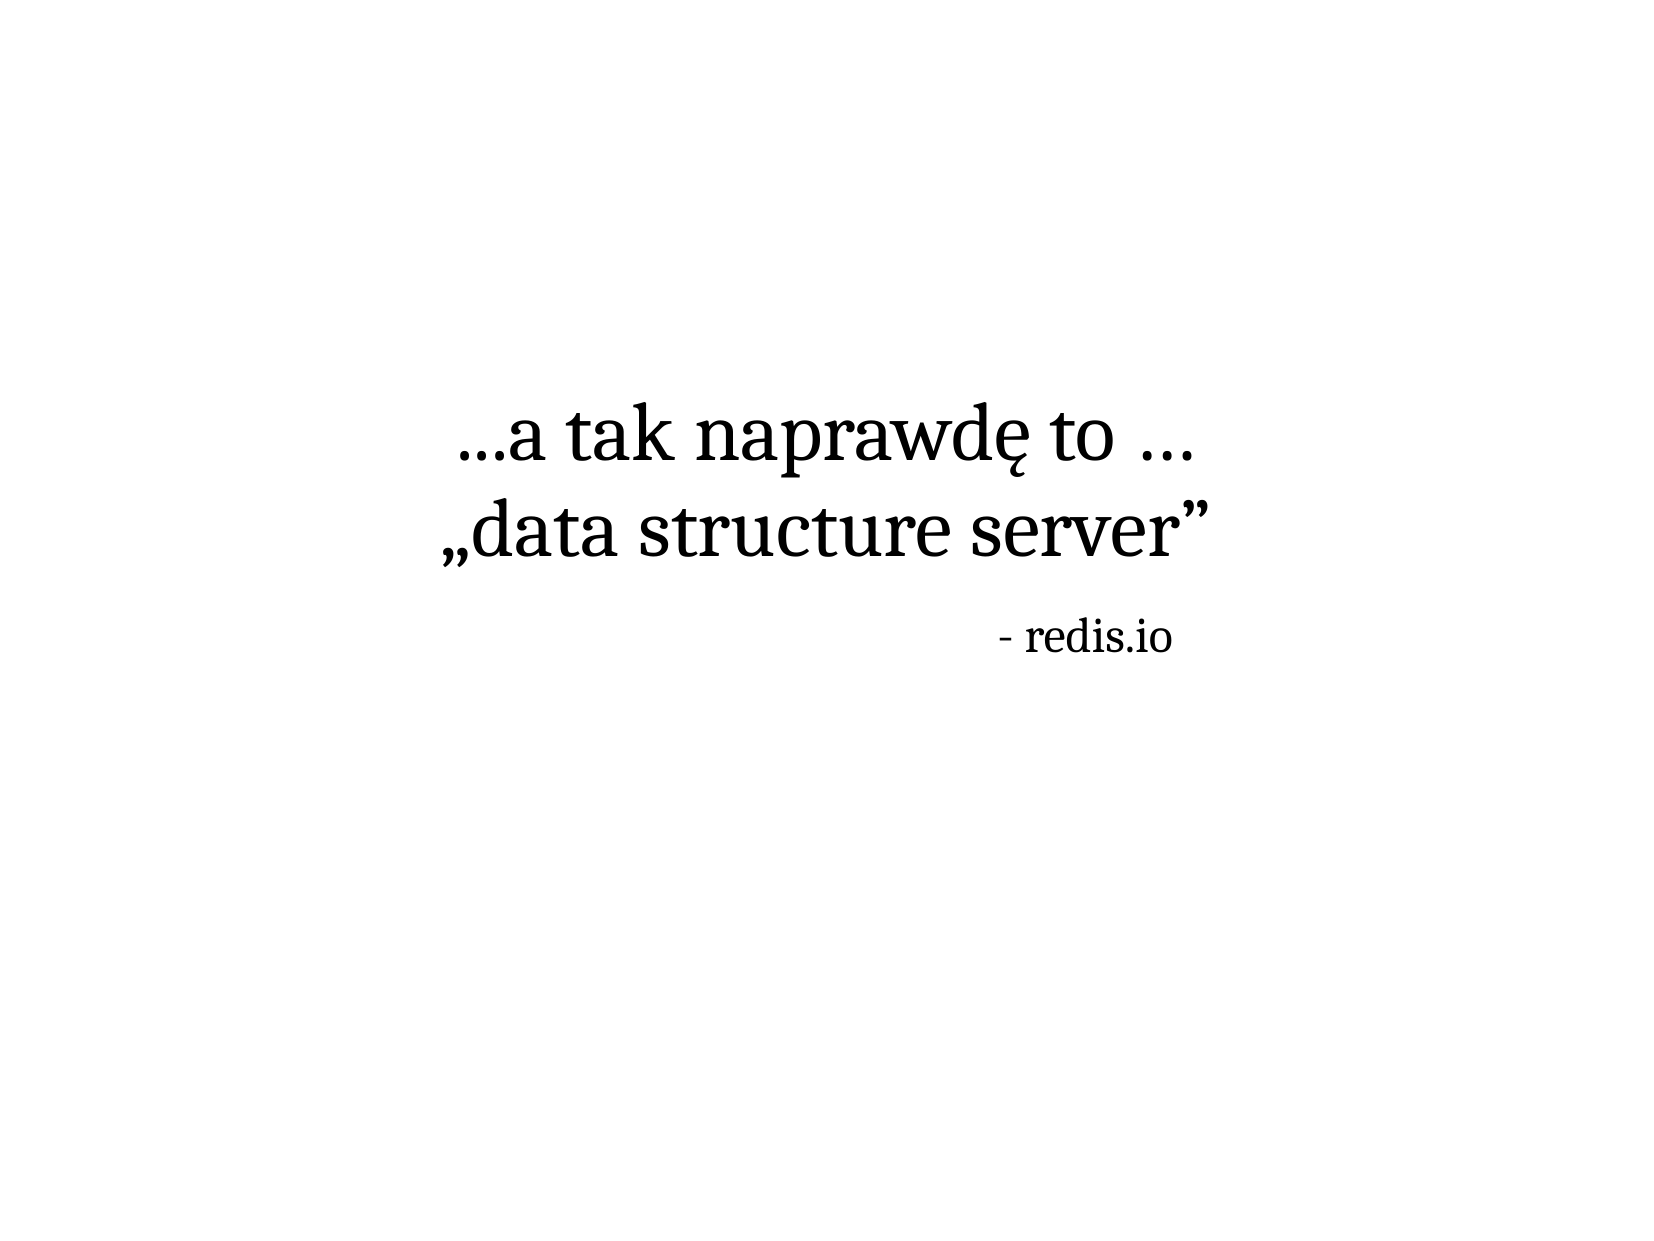

# ...a tak naprawdę to …
„data structure server”
							- redis.io